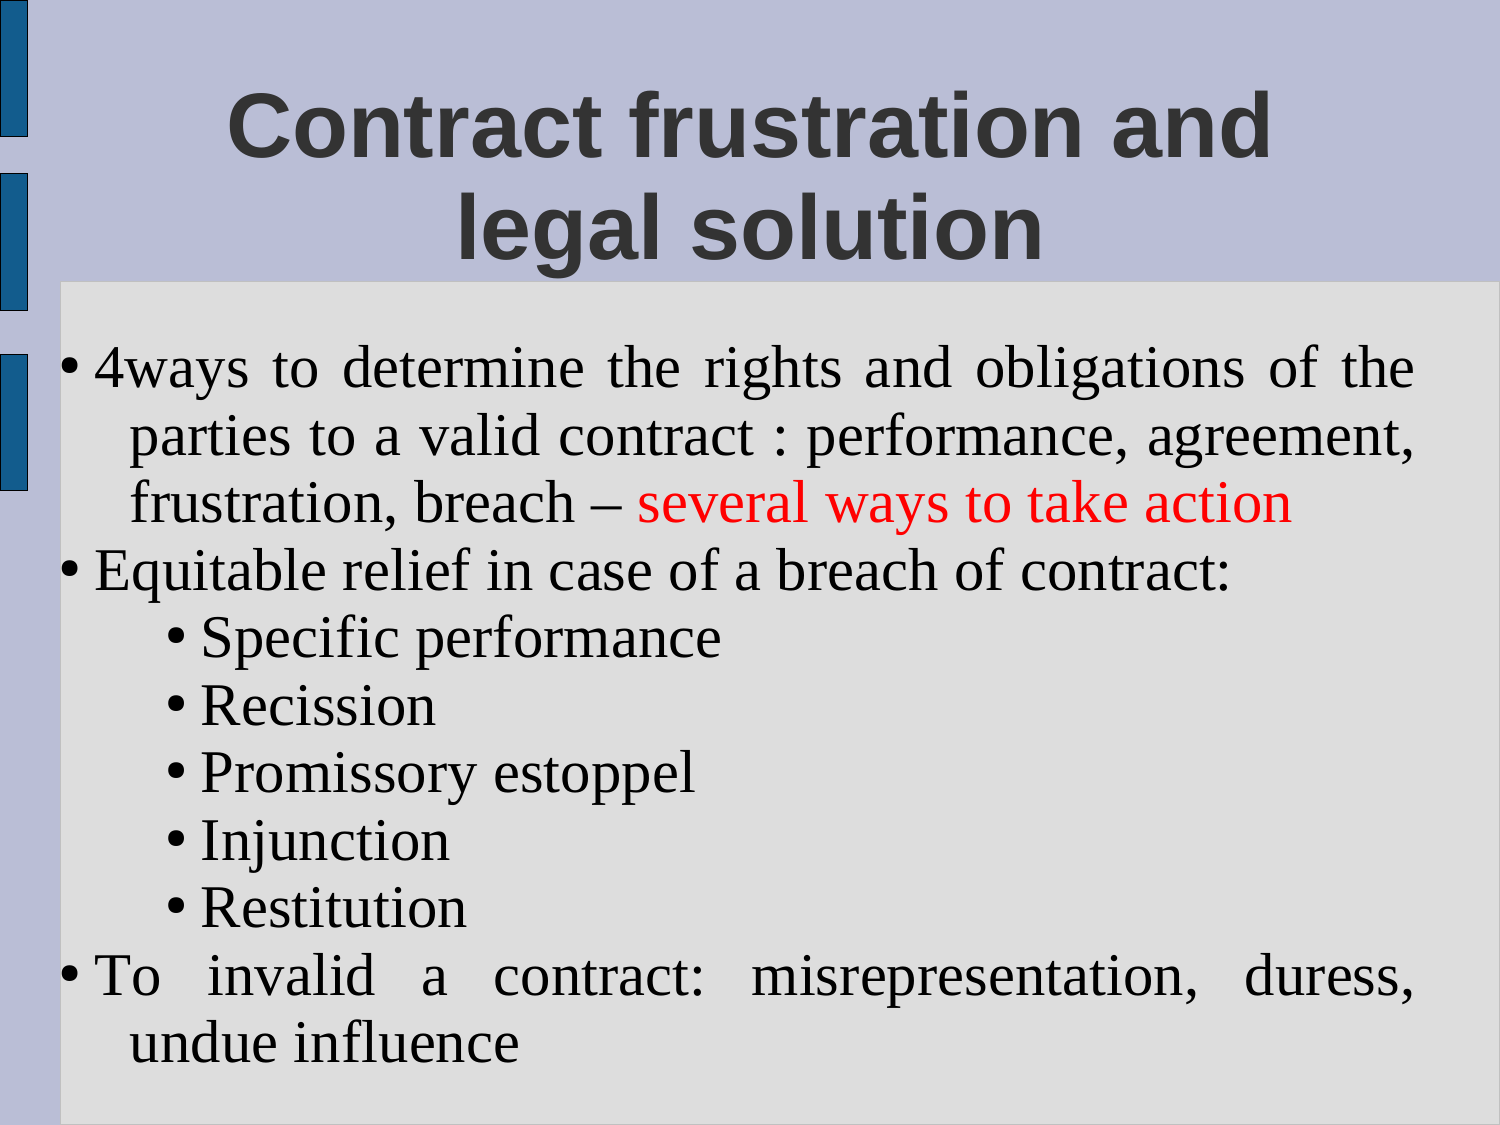

# Contract frustration and legal solution
4ways to determine the rights and obligations of the parties to a valid contract : performance, agreement, frustration, breach – several ways to take action
Equitable relief in case of a breach of contract:
Specific performance
Recission
Promissory estoppel
Injunction
Restitution
To invalid a contract: misrepresentation, duress, undue influence